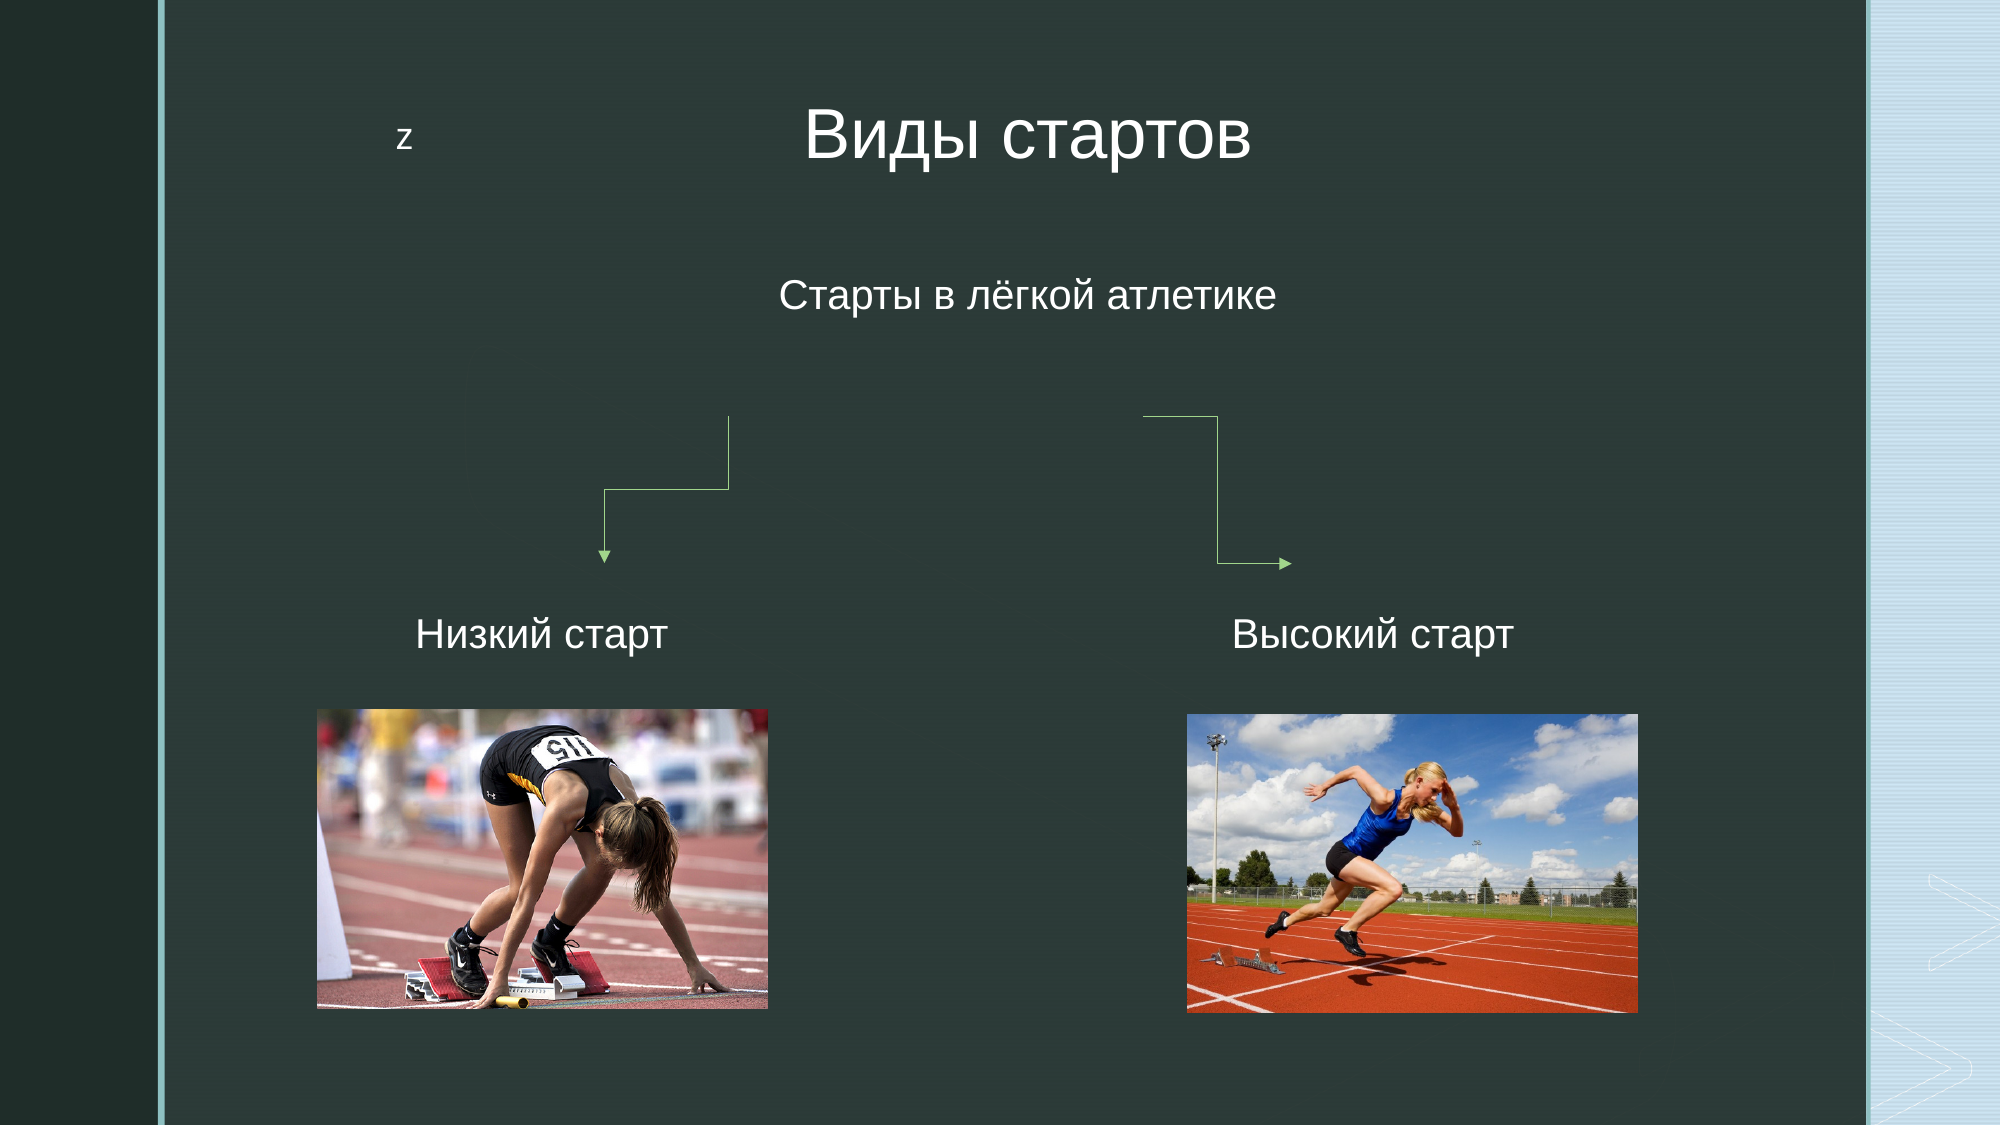

# Виды стартов
Старты в лёгкой атлетике
 Низкий старт                                                 Высокий старт